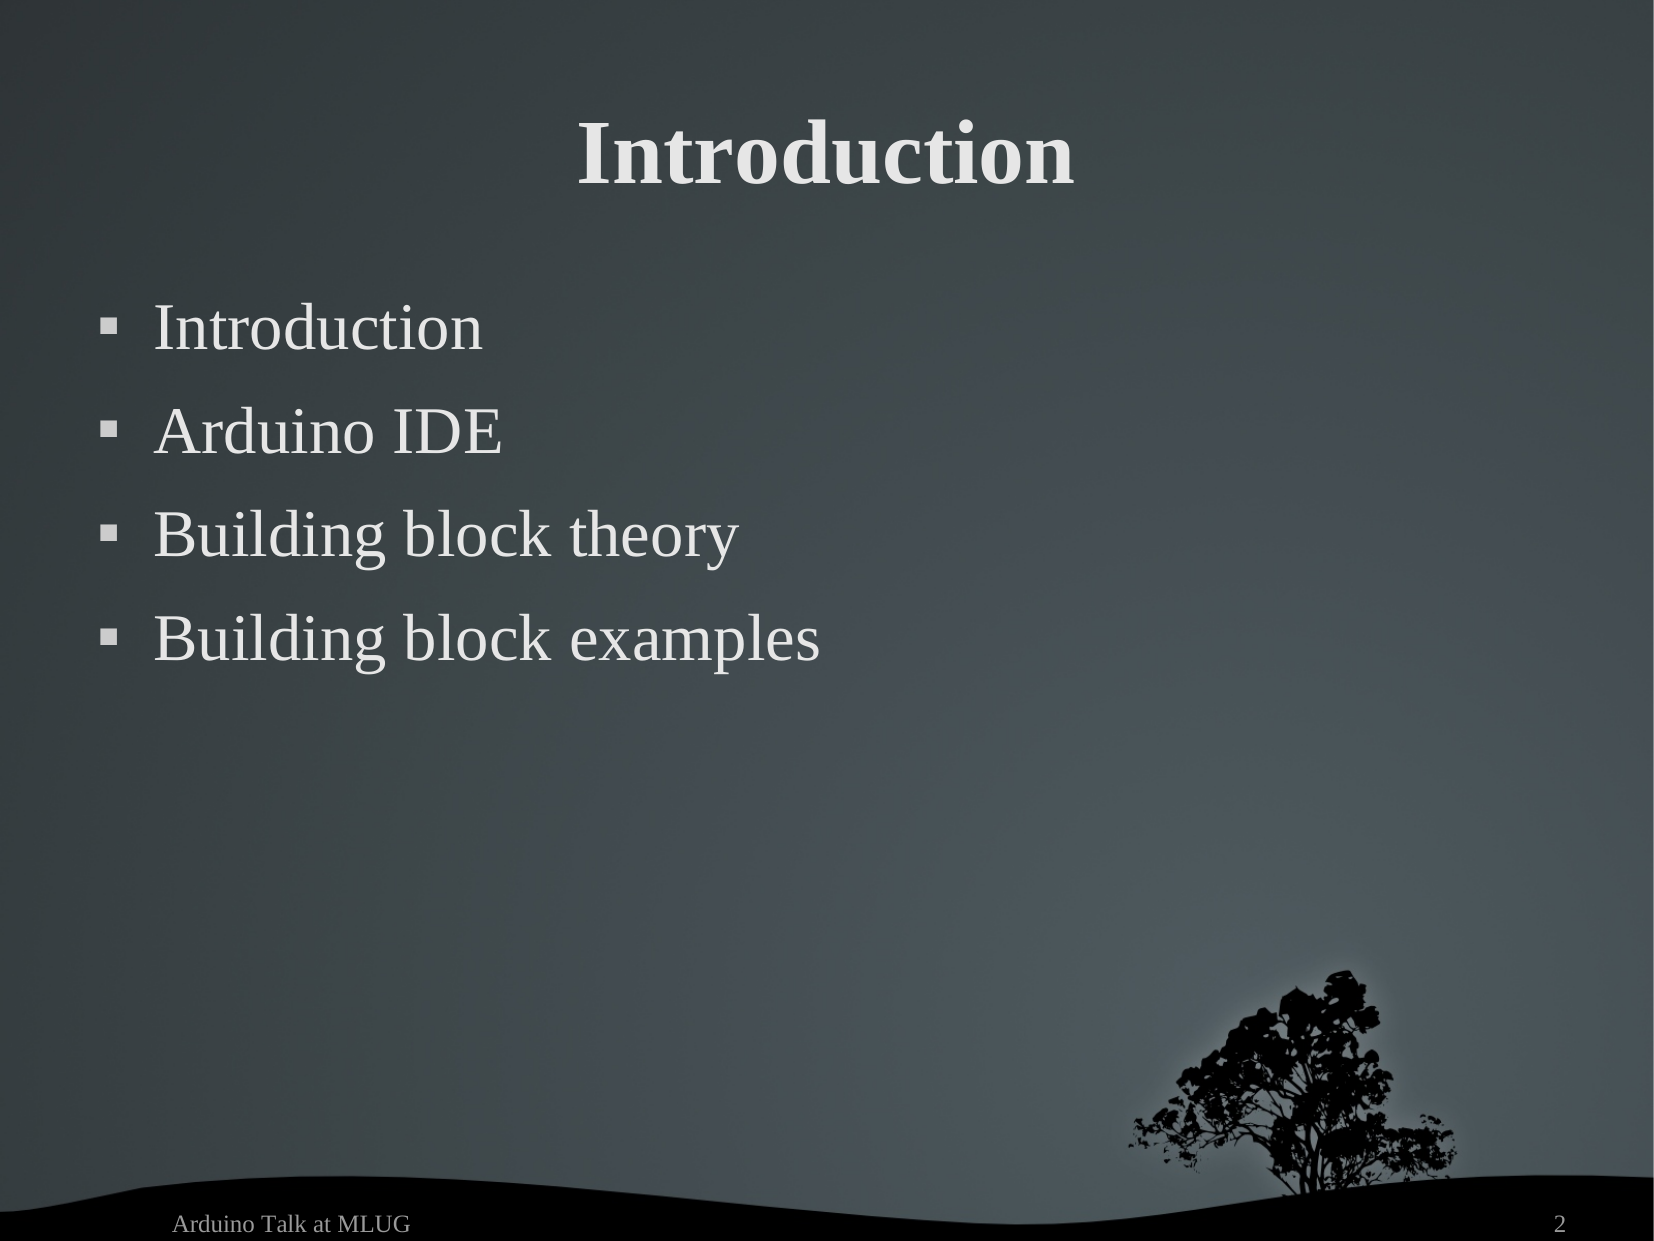

# Introduction
Introduction
Arduino IDE
Building block theory
Building block examples
Arduino Talk at MLUG
2